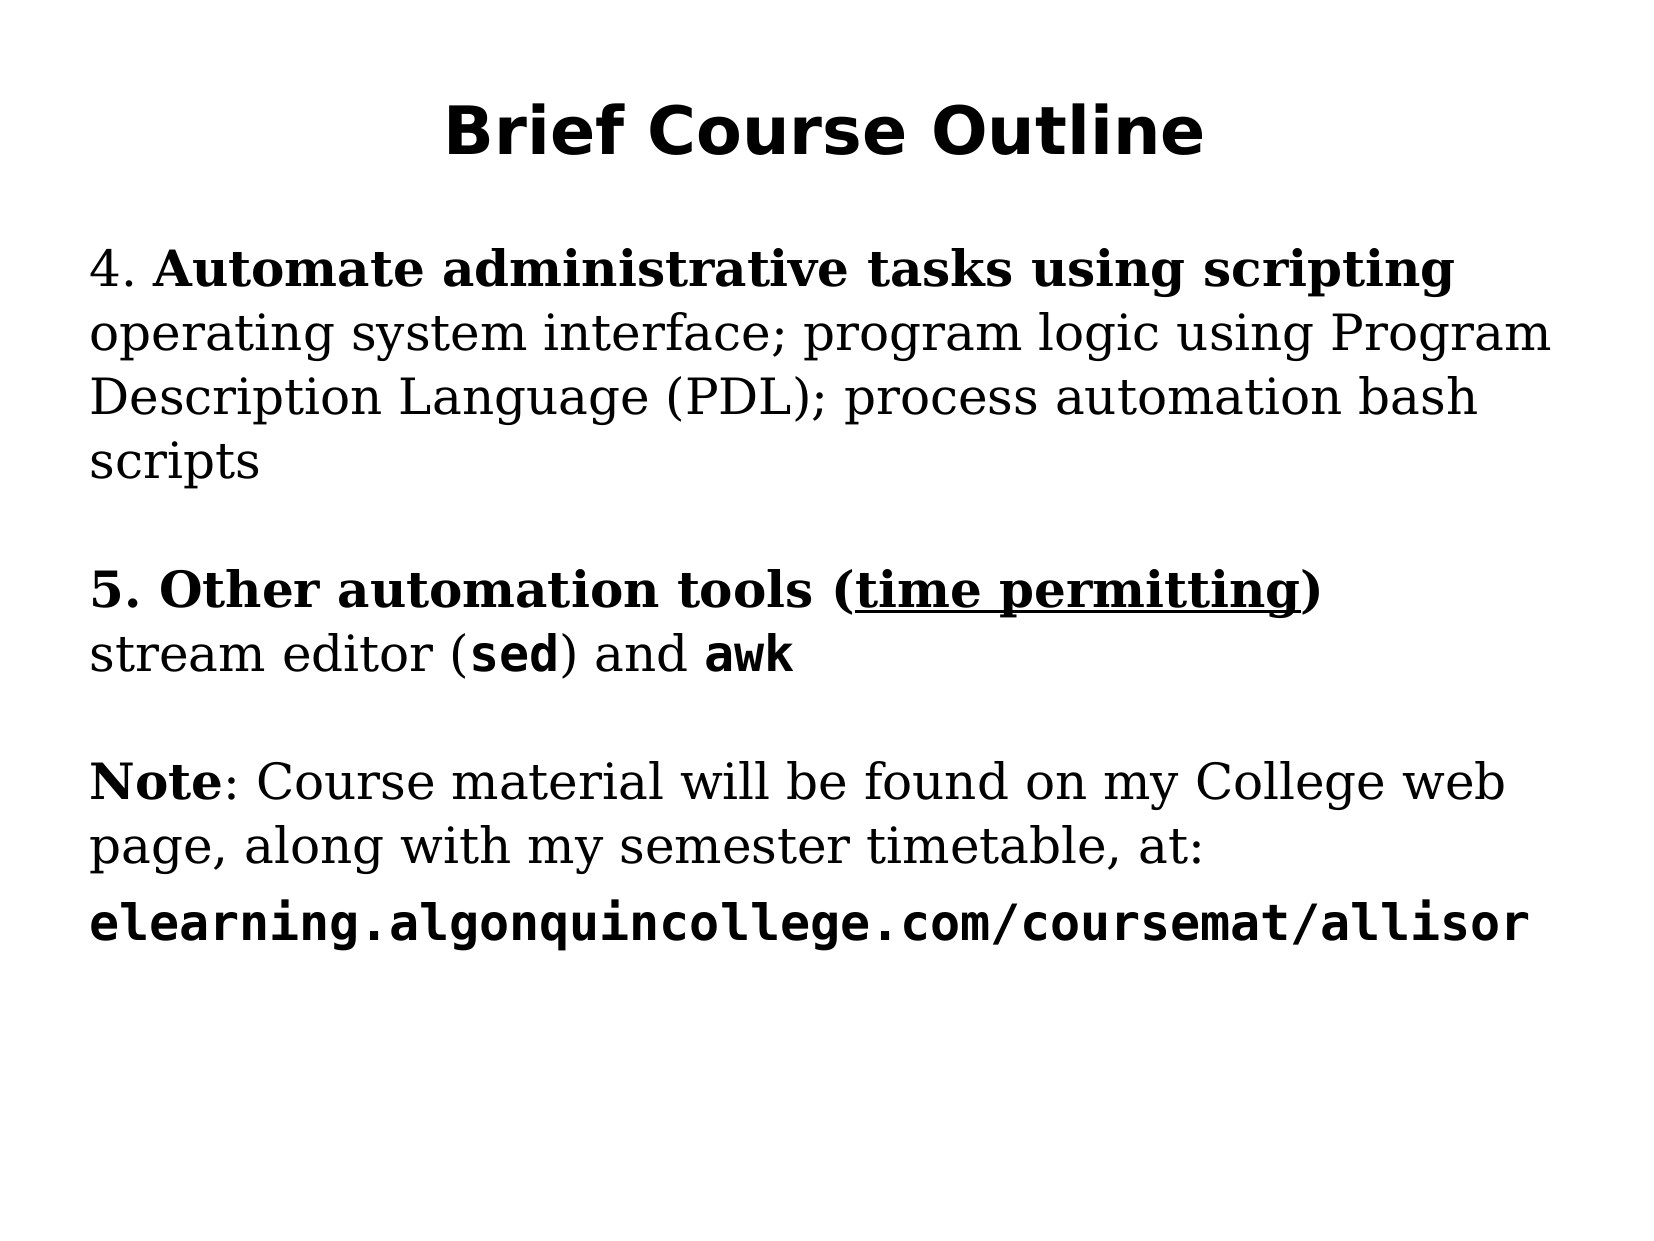

Brief Course Outline
4. Automate administrative tasks using scripting
operating system interface; program logic using Program Description Language (PDL); process automation bash scripts
5. Other automation tools (time permitting)
stream editor (sed) and awk
Note: Course material will be found on my College web page, along with my semester timetable, at:
elearning.algonquincollege.com/coursemat/allisor